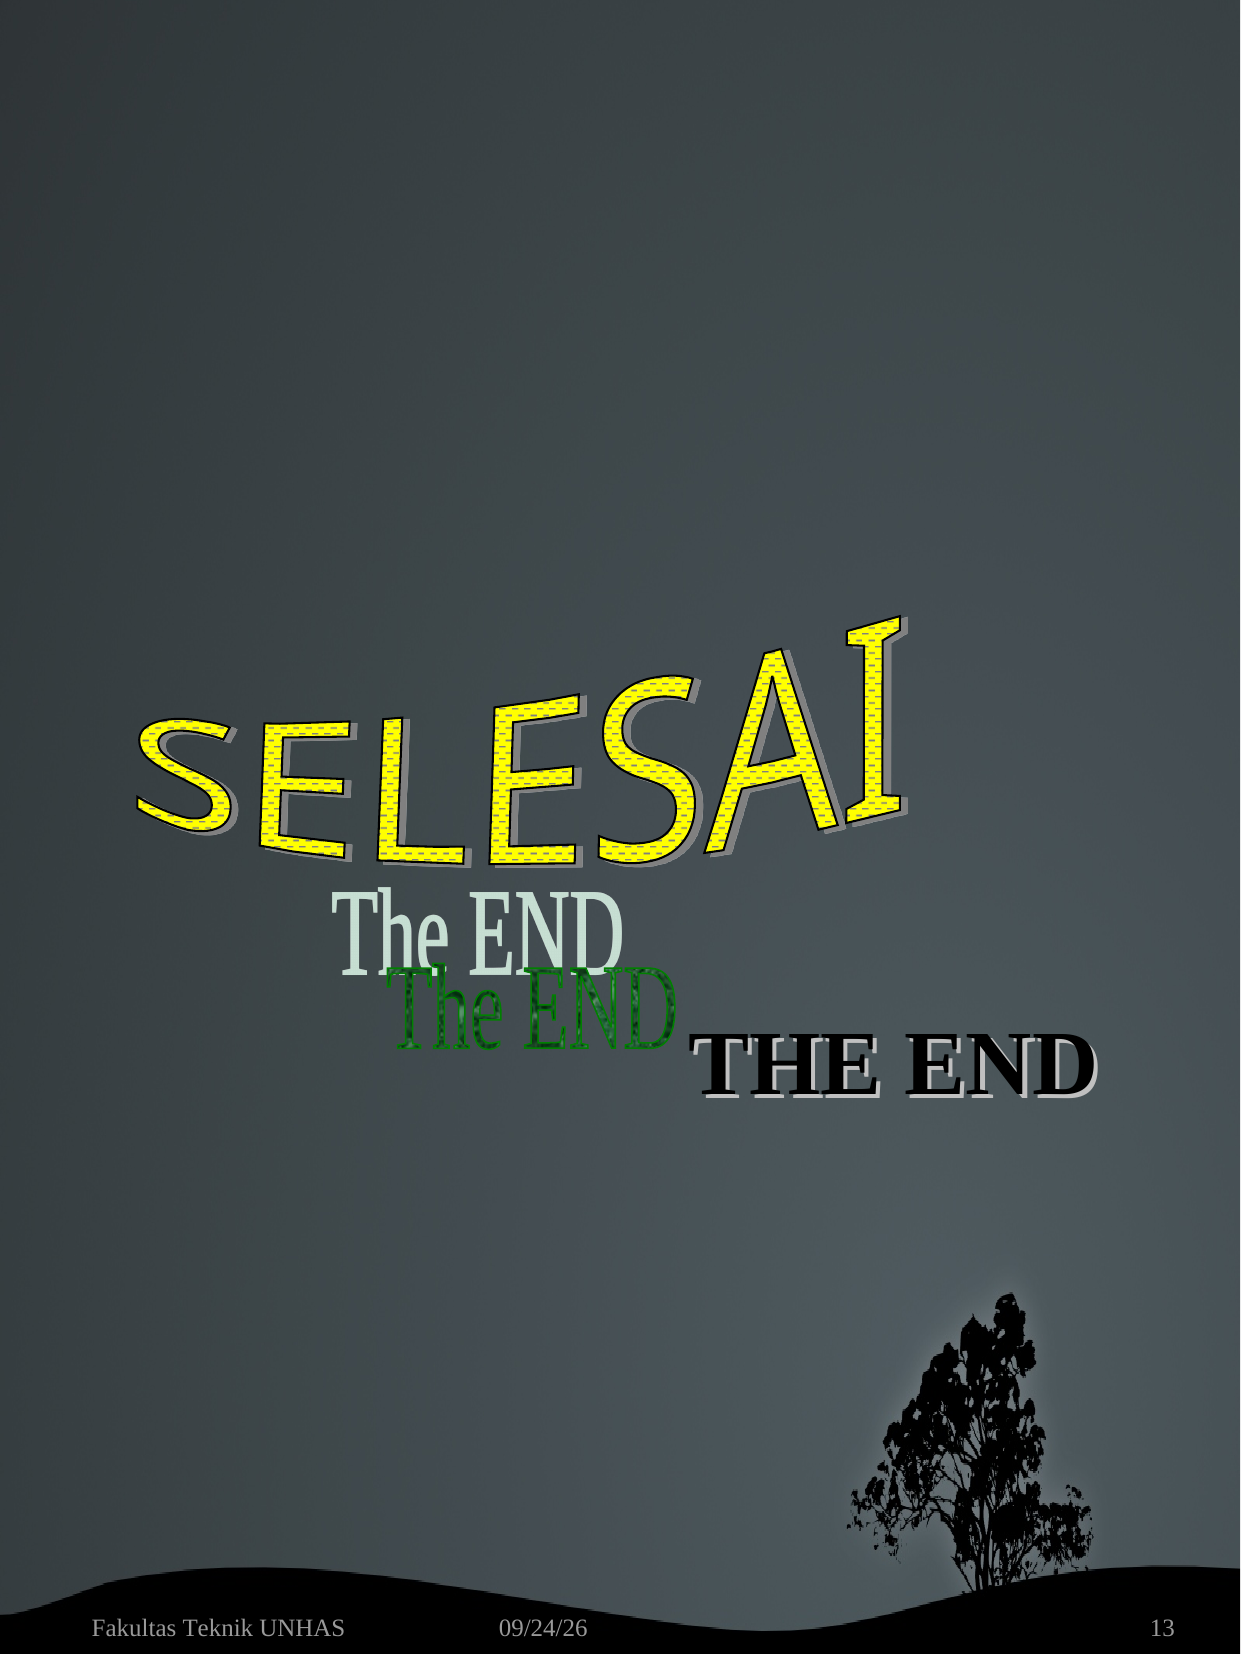

SELESAI
The END
# THE END
Fakultas Teknik UNHAS
13